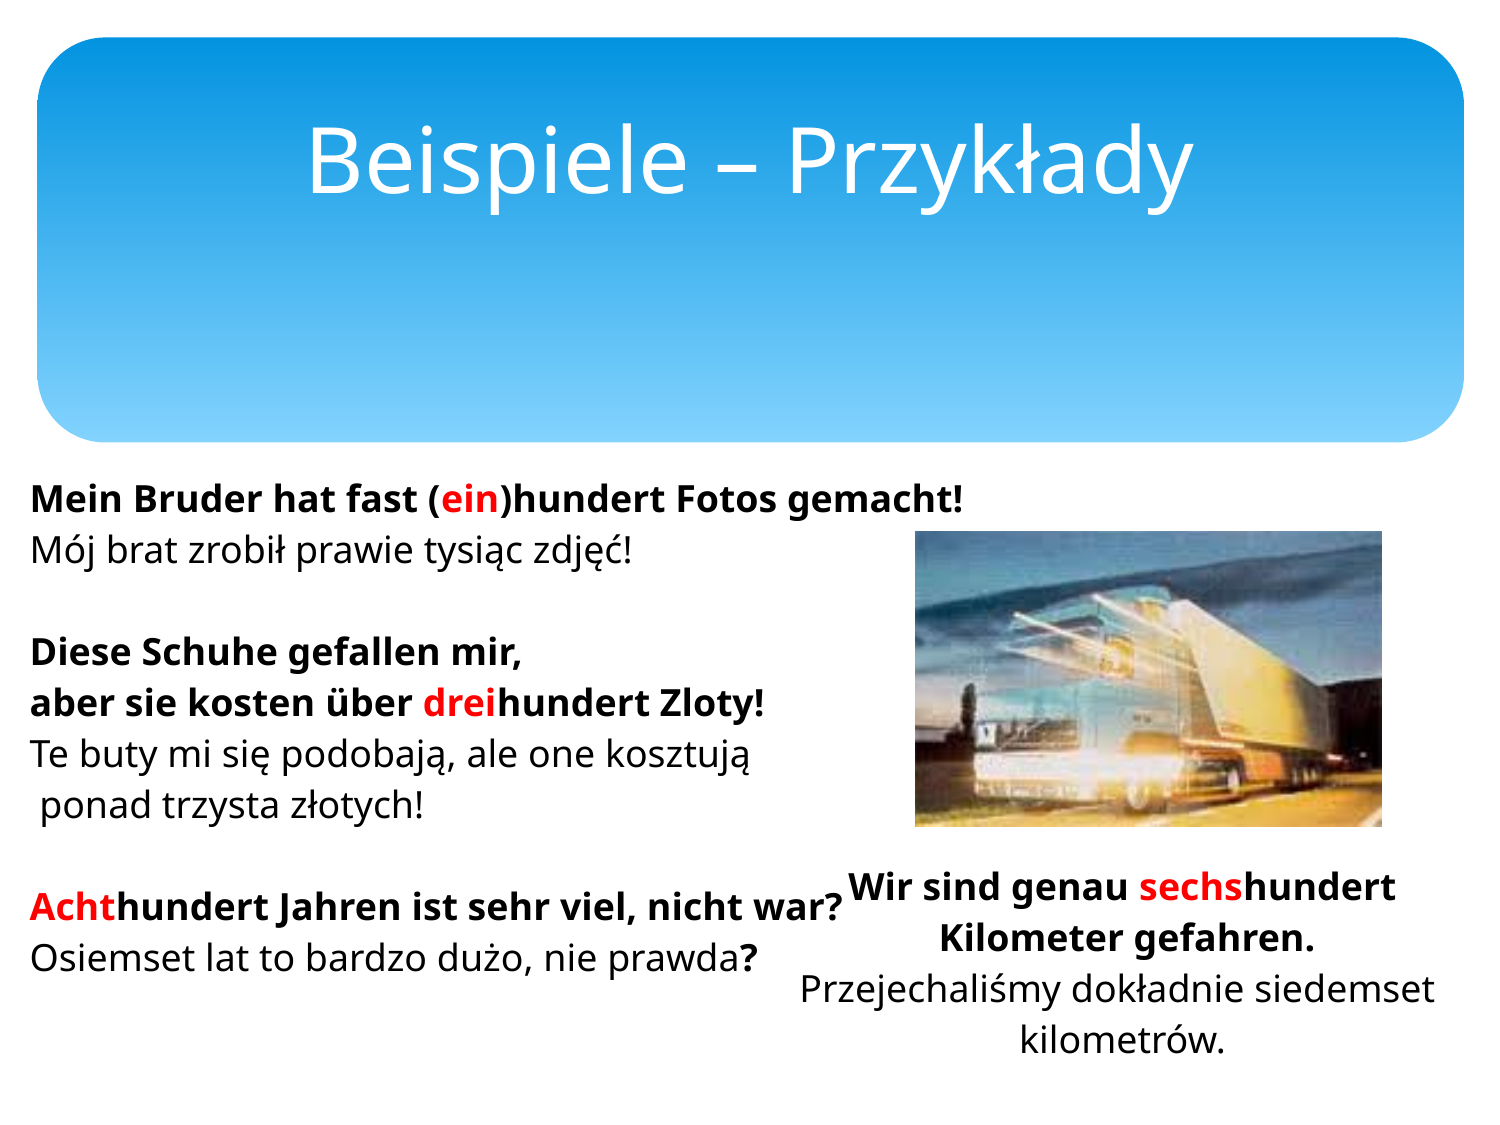

# Beispiele – Przykłady
Mein Bruder hat fast (ein)hundert Fotos gemacht!
Mój brat zrobił prawie tysiąc zdjęć!
Diese Schuhe gefallen mir,
aber sie kosten über dreihundert Zloty!
Te buty mi się podobają, ale one kosztują
 ponad trzysta złotych!
Achthundert Jahren ist sehr viel, nicht war?
Osiemset lat to bardzo dużo, nie prawda?
Wir sind genau sechshundert
 Kilometer gefahren.
Przejechaliśmy dokładnie siedemset
kilometrów.